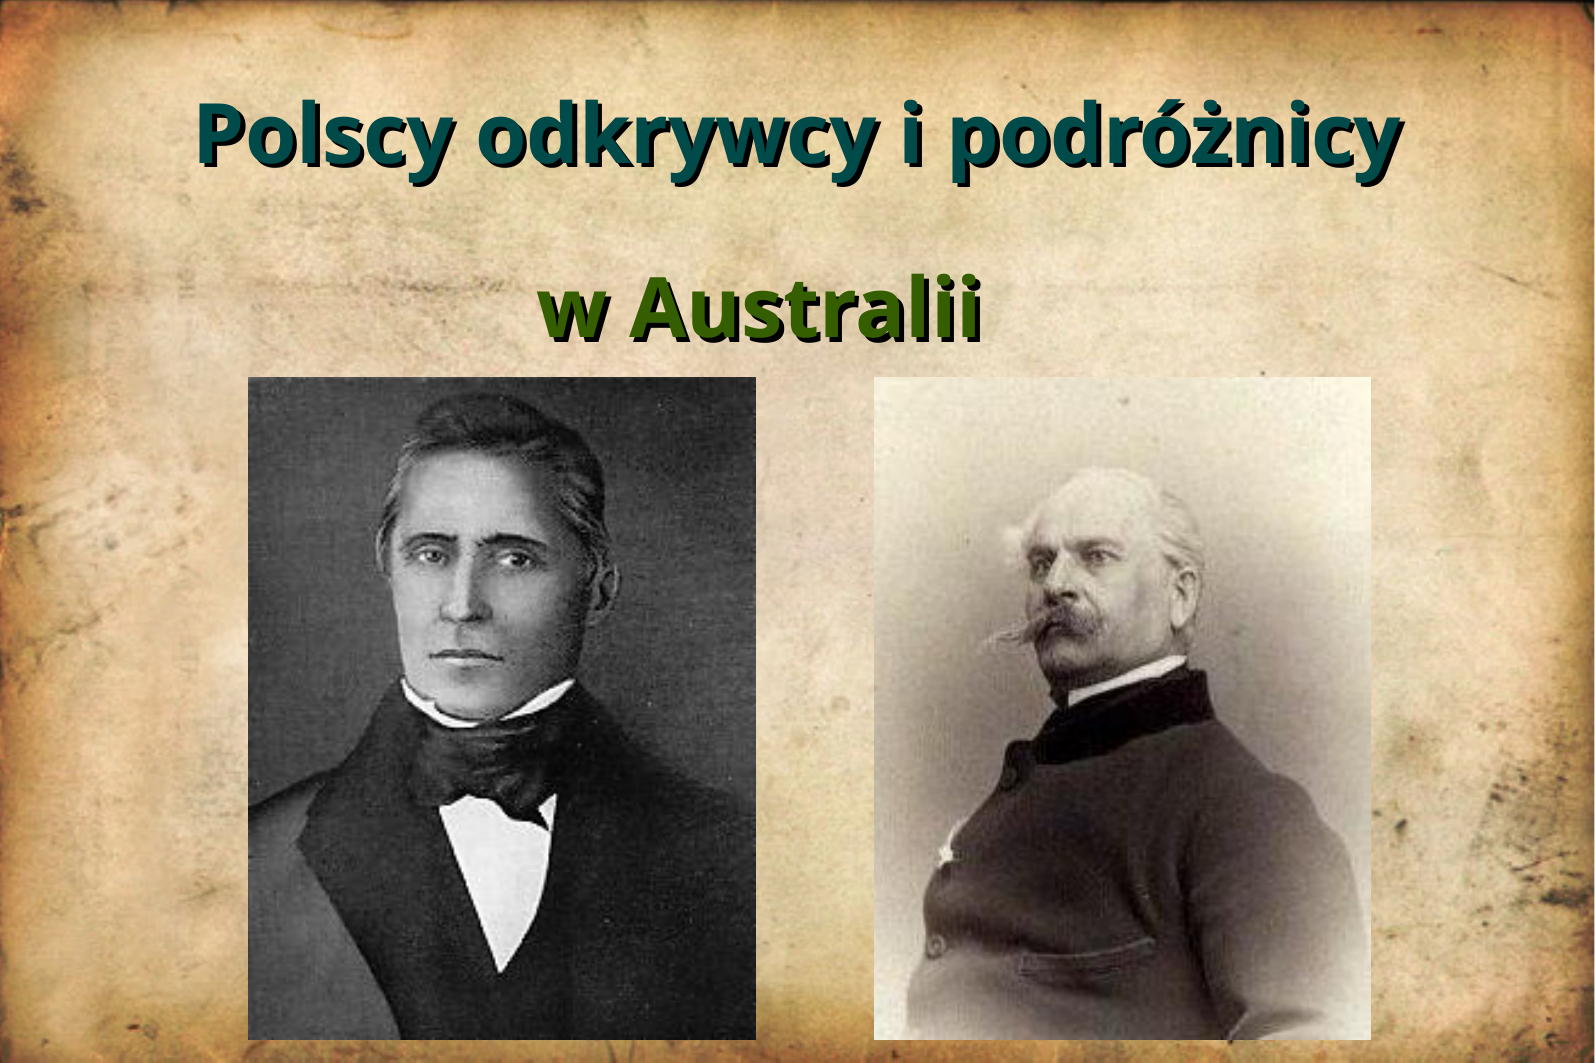

# Polscy odkrywcy i podróżnicy
 w Australii